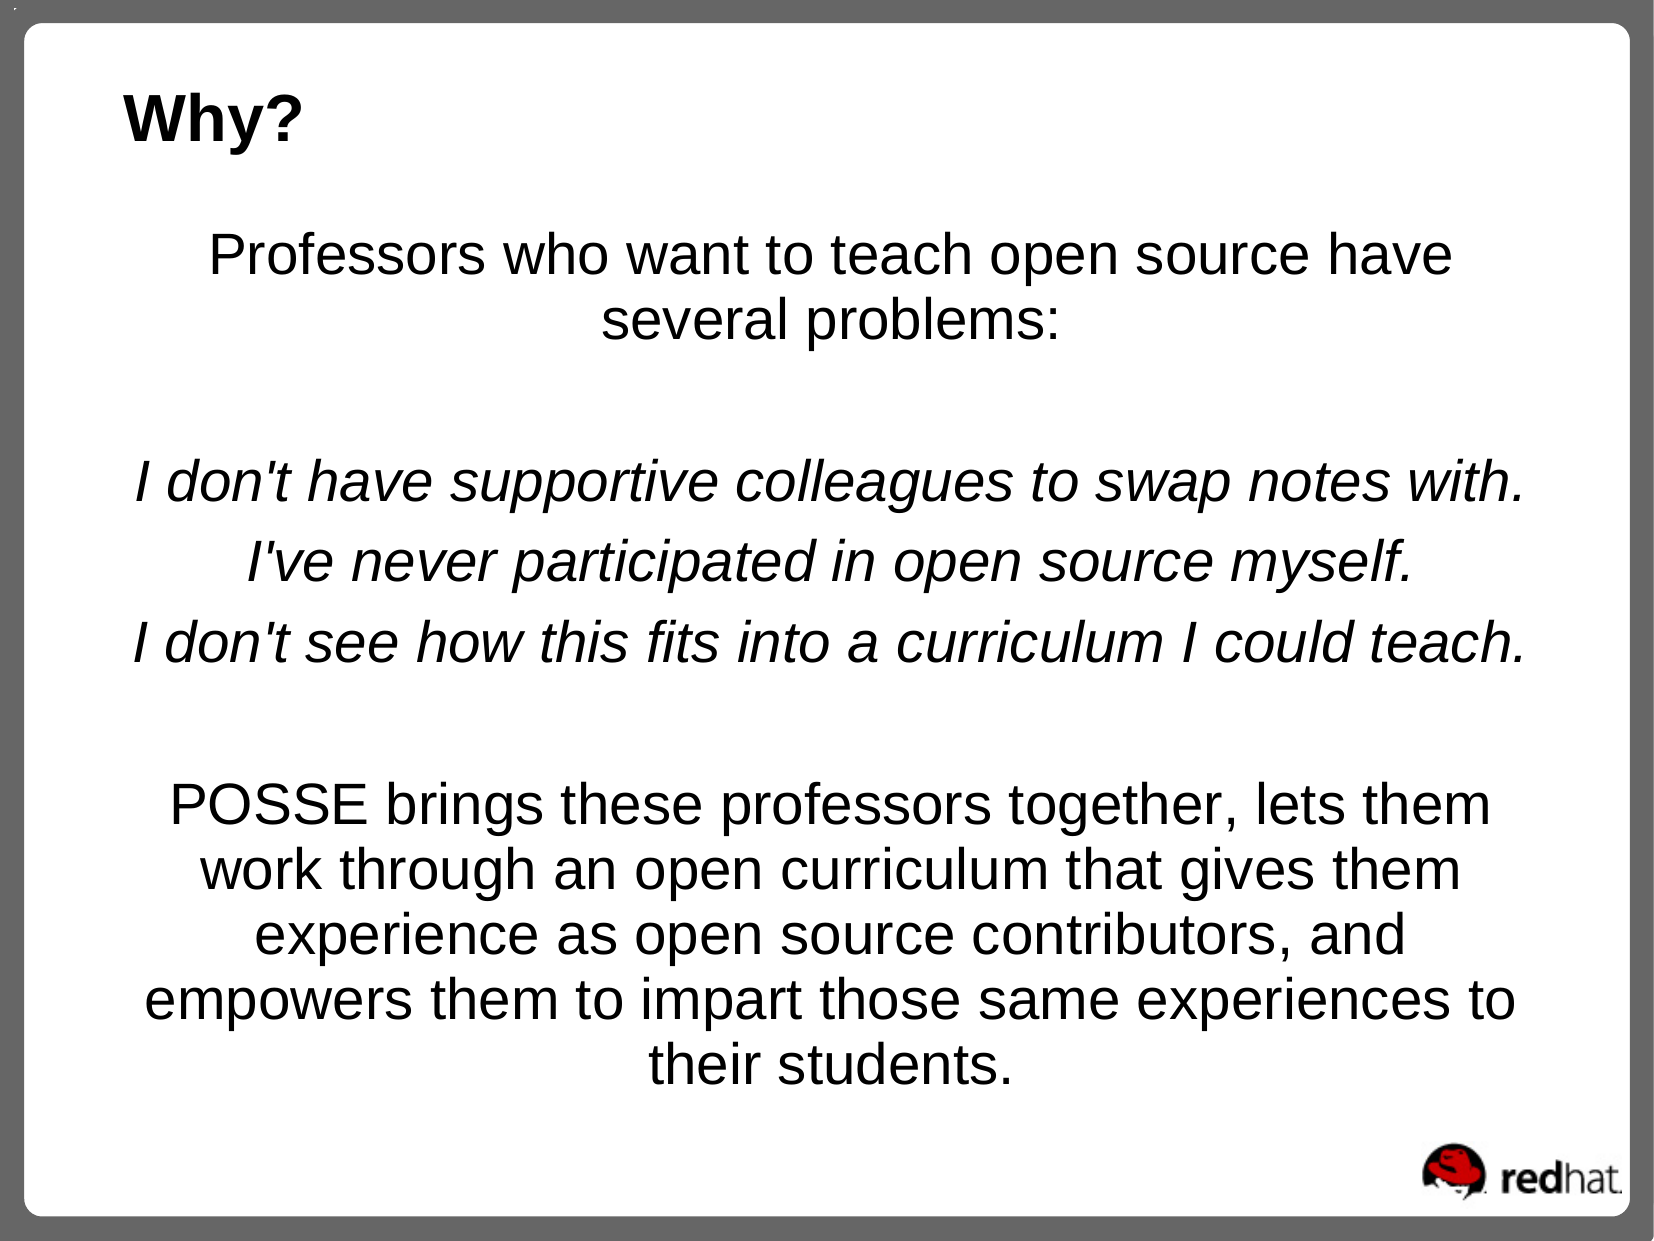

# Why?
Professors who want to teach open source have several problems:
I don't have supportive colleagues to swap notes with.
I've never participated in open source myself.
I don't see how this fits into a curriculum I could teach.
POSSE brings these professors together, lets them work through an open curriculum that gives them experience as open source contributors, and empowers them to impart those same experiences to their students.